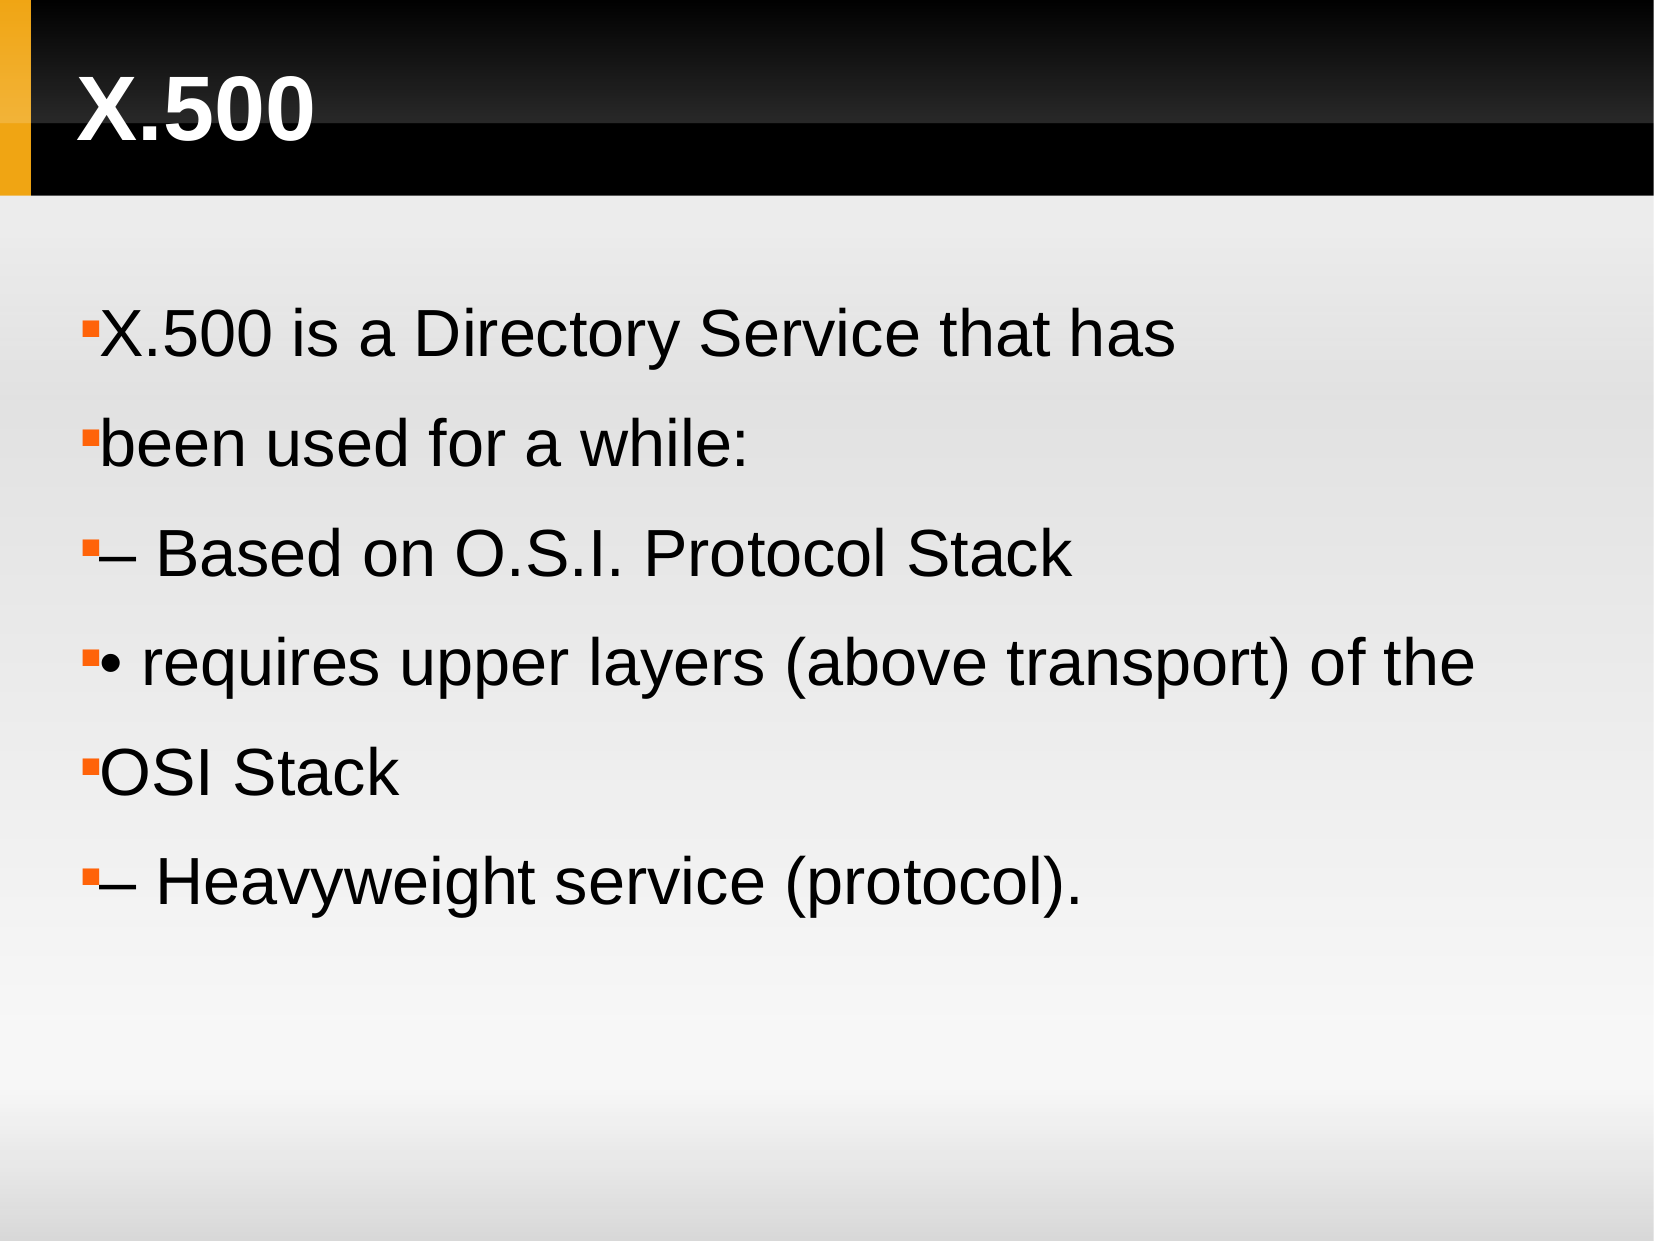

# X.500
X.500 is a Directory Service that has
been used for a while:
– Based on O.S.I. Protocol Stack
• requires upper layers (above transport) of the
OSI Stack
– Heavyweight service (protocol).